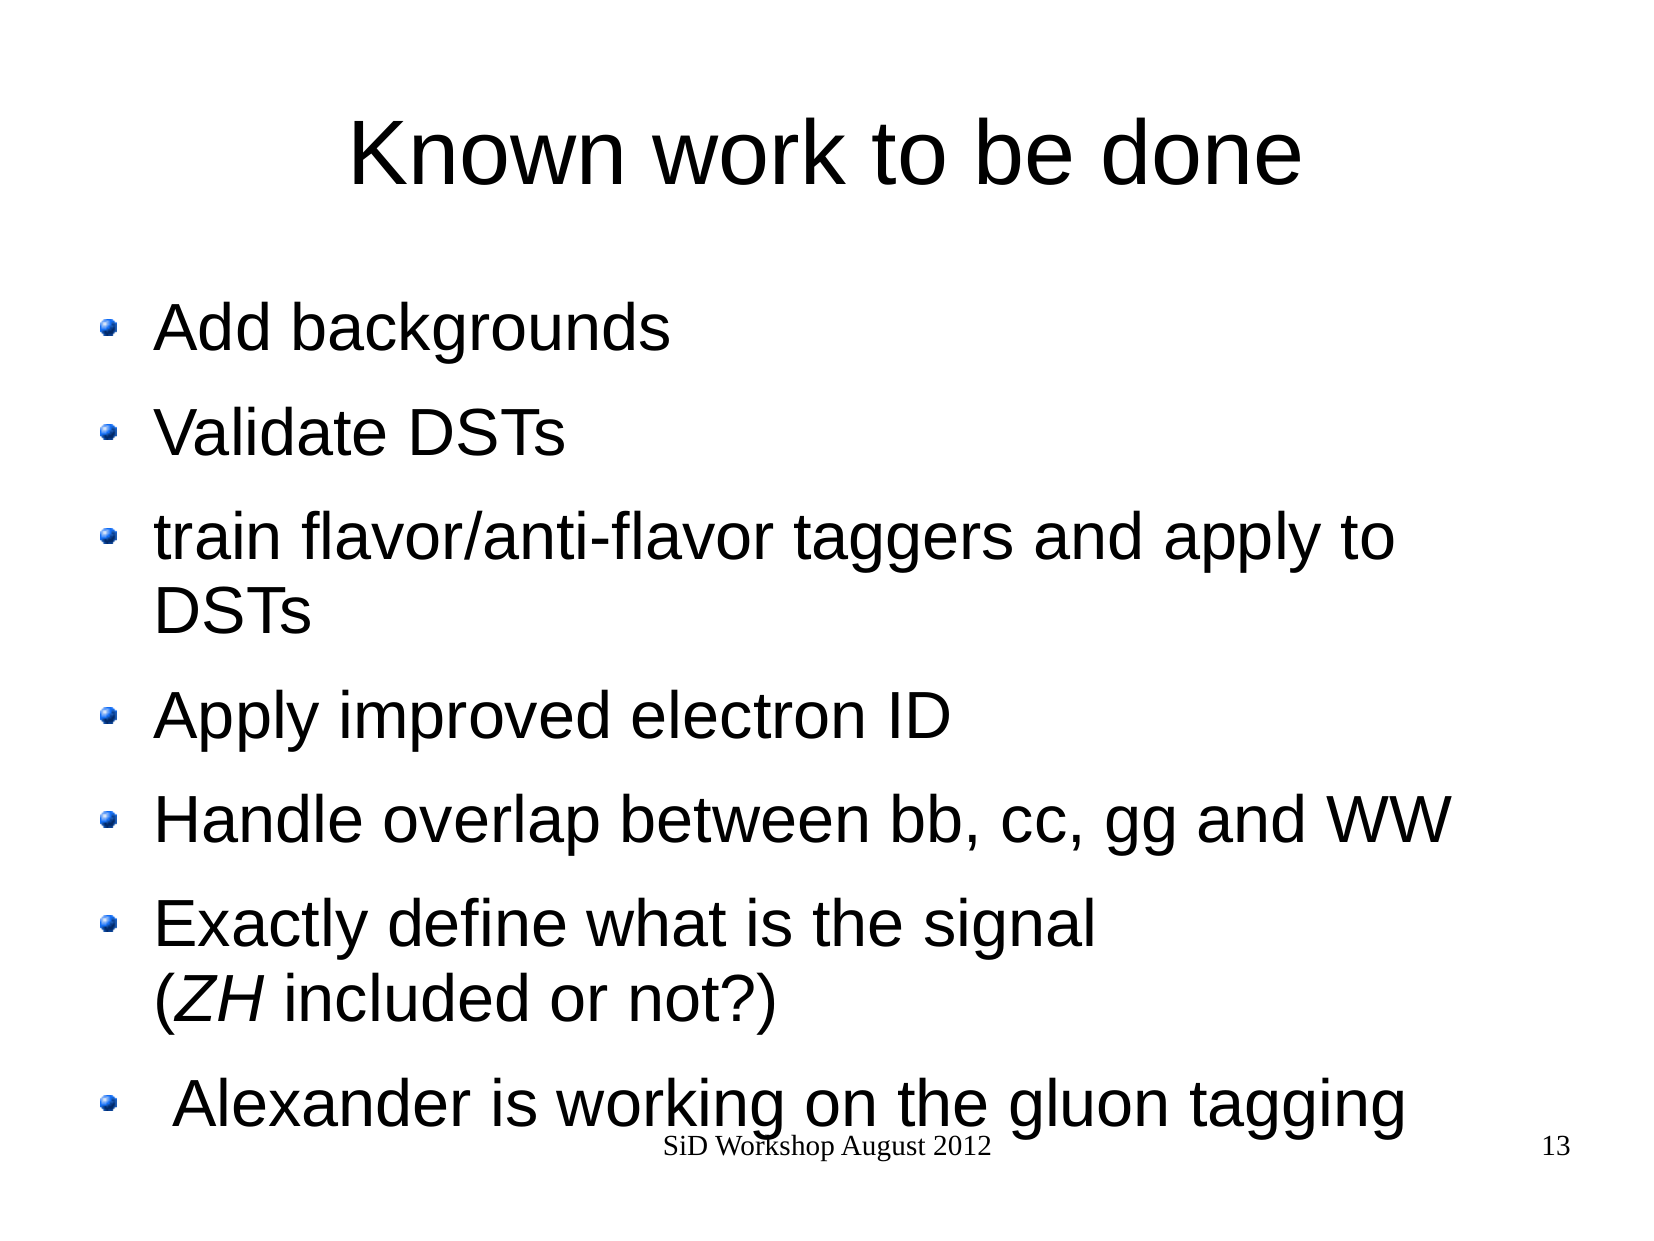

# Known work to be done
Add backgrounds
Validate DSTs
train flavor/anti-flavor taggers and apply to DSTs
Apply improved electron ID
Handle overlap between bb, cc, gg and WW
Exactly define what is the signal
(ZH included or not?)
 Alexander is working on the gluon tagging
SiD Workshop August 2012
13